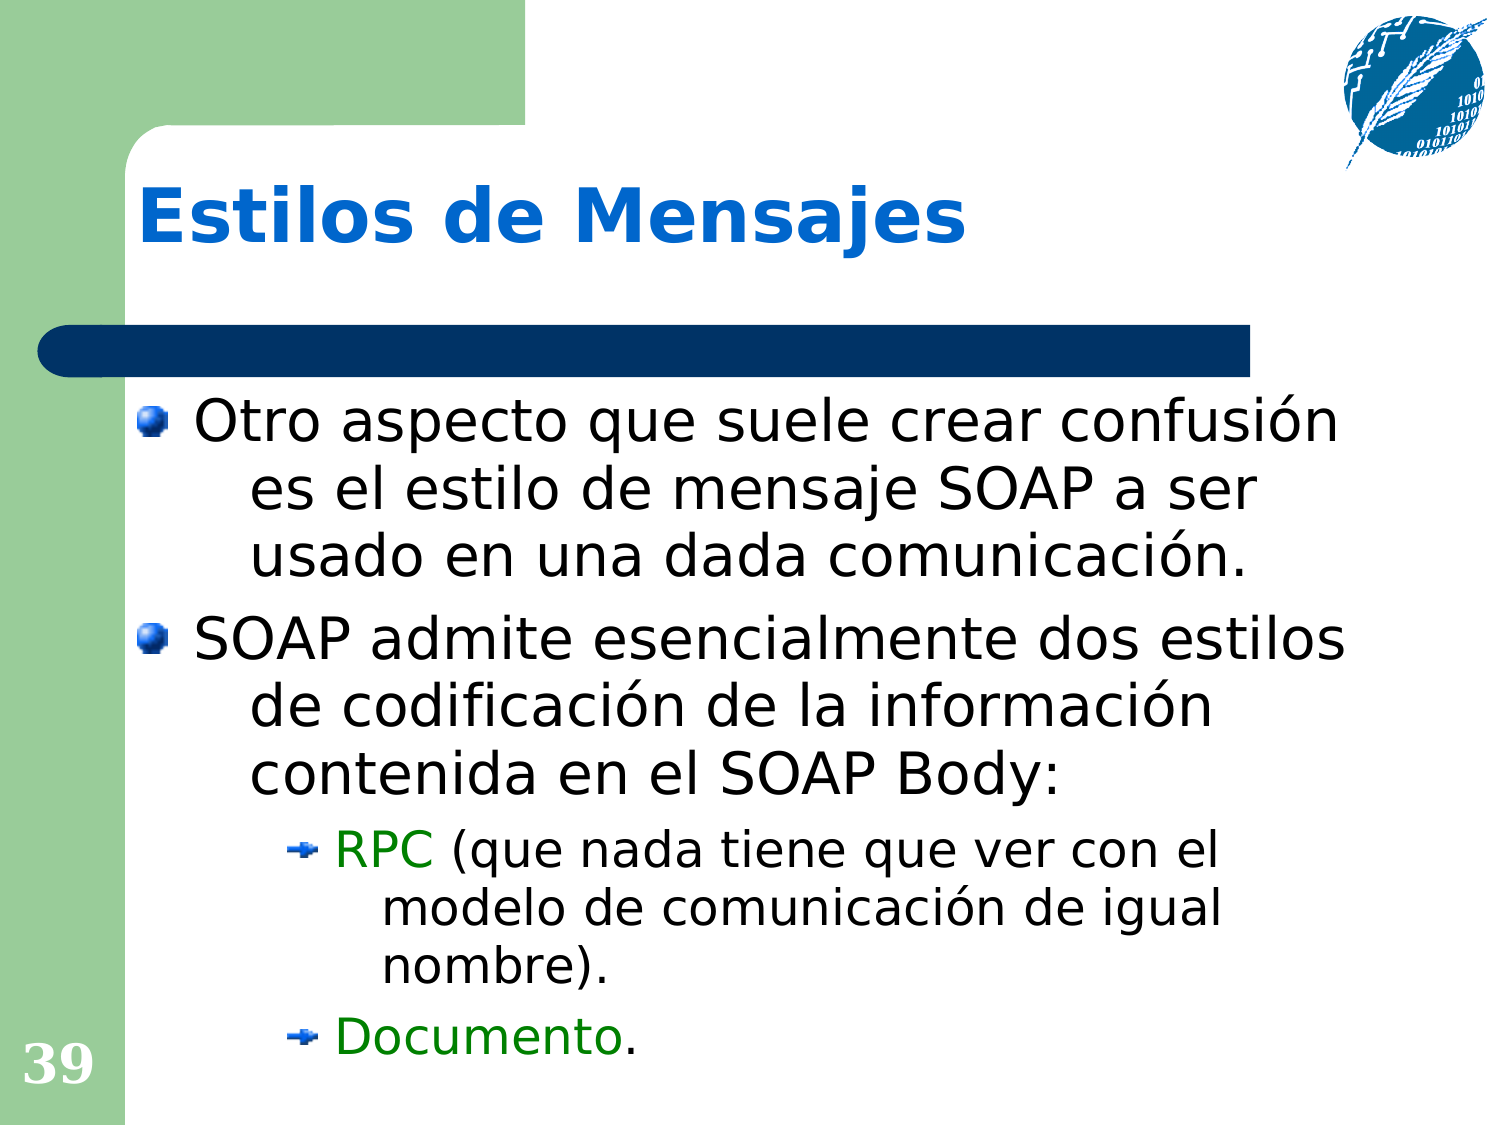

# Estilos de Mensajes
Otro aspecto que suele crear confusión es el estilo de mensaje SOAP a ser usado en una dada comunicación.
SOAP admite esencialmente dos estilos de codificación de la información contenida en el SOAP Body:
RPC (que nada tiene que ver con el modelo de comunicación de igual nombre).
Documento.
39